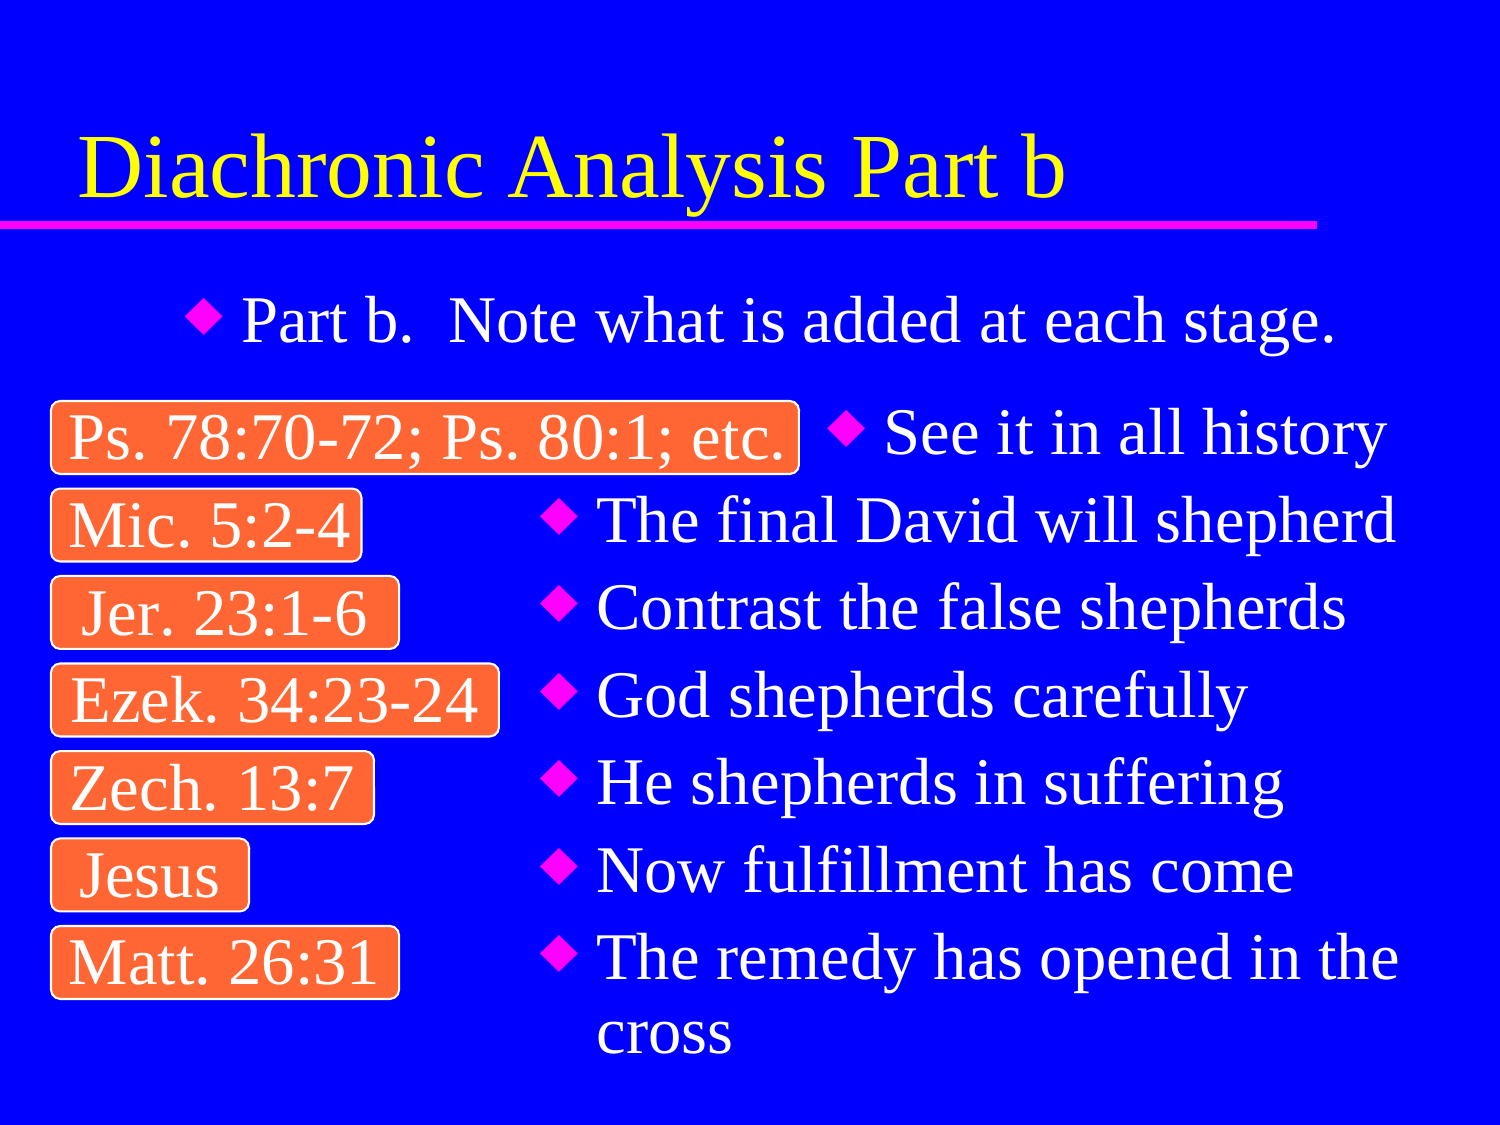

# Diachronic Analysis Part b
Part b. Note what is added at each stage.
See it in all history
Ps. 78:70-72; Ps. 80:1; etc.
The final David will shepherd
Mic. 5:2-4
Contrast the false shepherds
Jer. 23:1-6
God shepherds carefully
Ezek. 34:23-24
He shepherds in suffering
Zech. 13:7
Now fulfillment has come
Jesus
The remedy has opened in the cross
Matt. 26:31